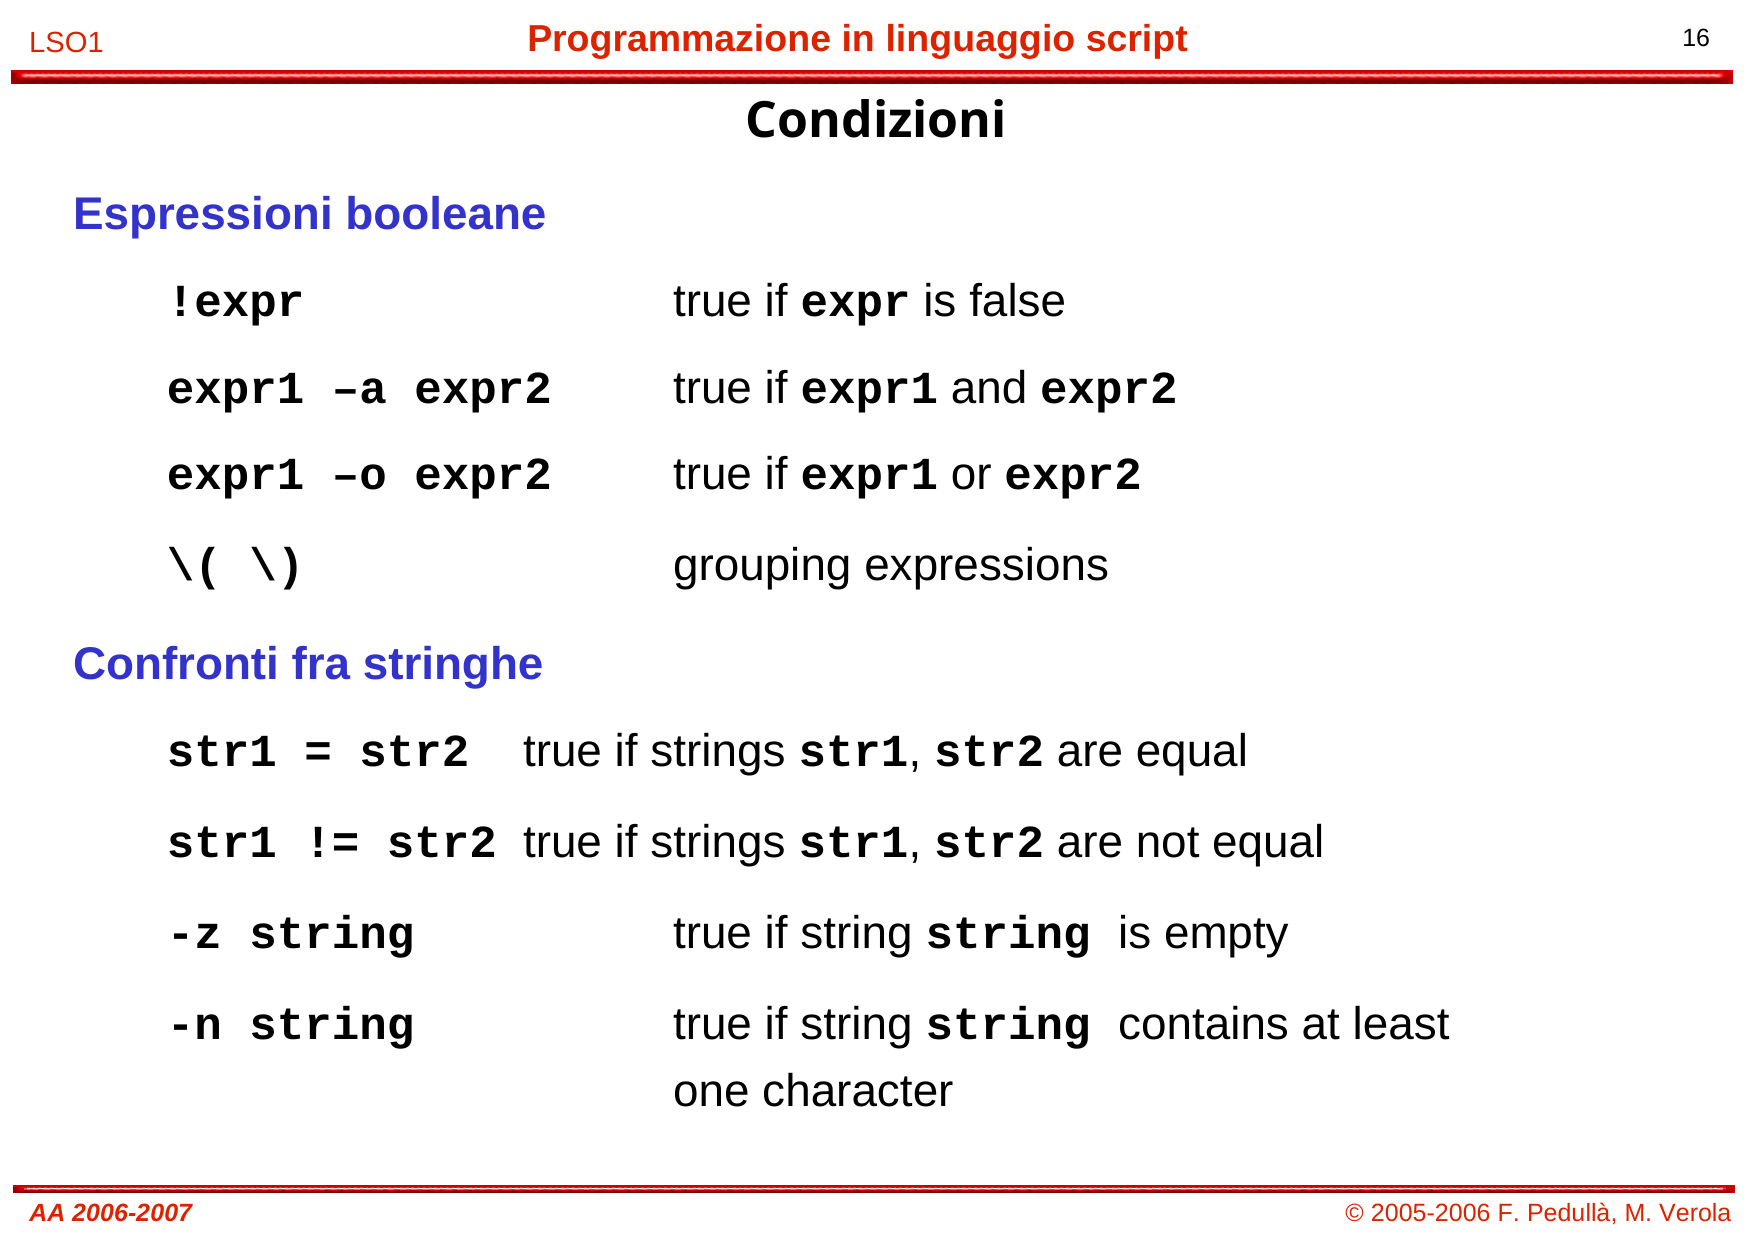

# Condizioni
Espressioni booleane
!expr			true if expr is false
expr1 –a expr2	true if expr1 and expr2
expr1 –o expr2	true if expr1 or expr2
\( \)			grouping expressions
Confronti fra stringhe
str1 = str2	true if strings str1, str2 are equal
str1 != str2	true if strings str1, str2 are not equal
-z string		true if string string is empty
-n string		true if string string contains at least
			one character